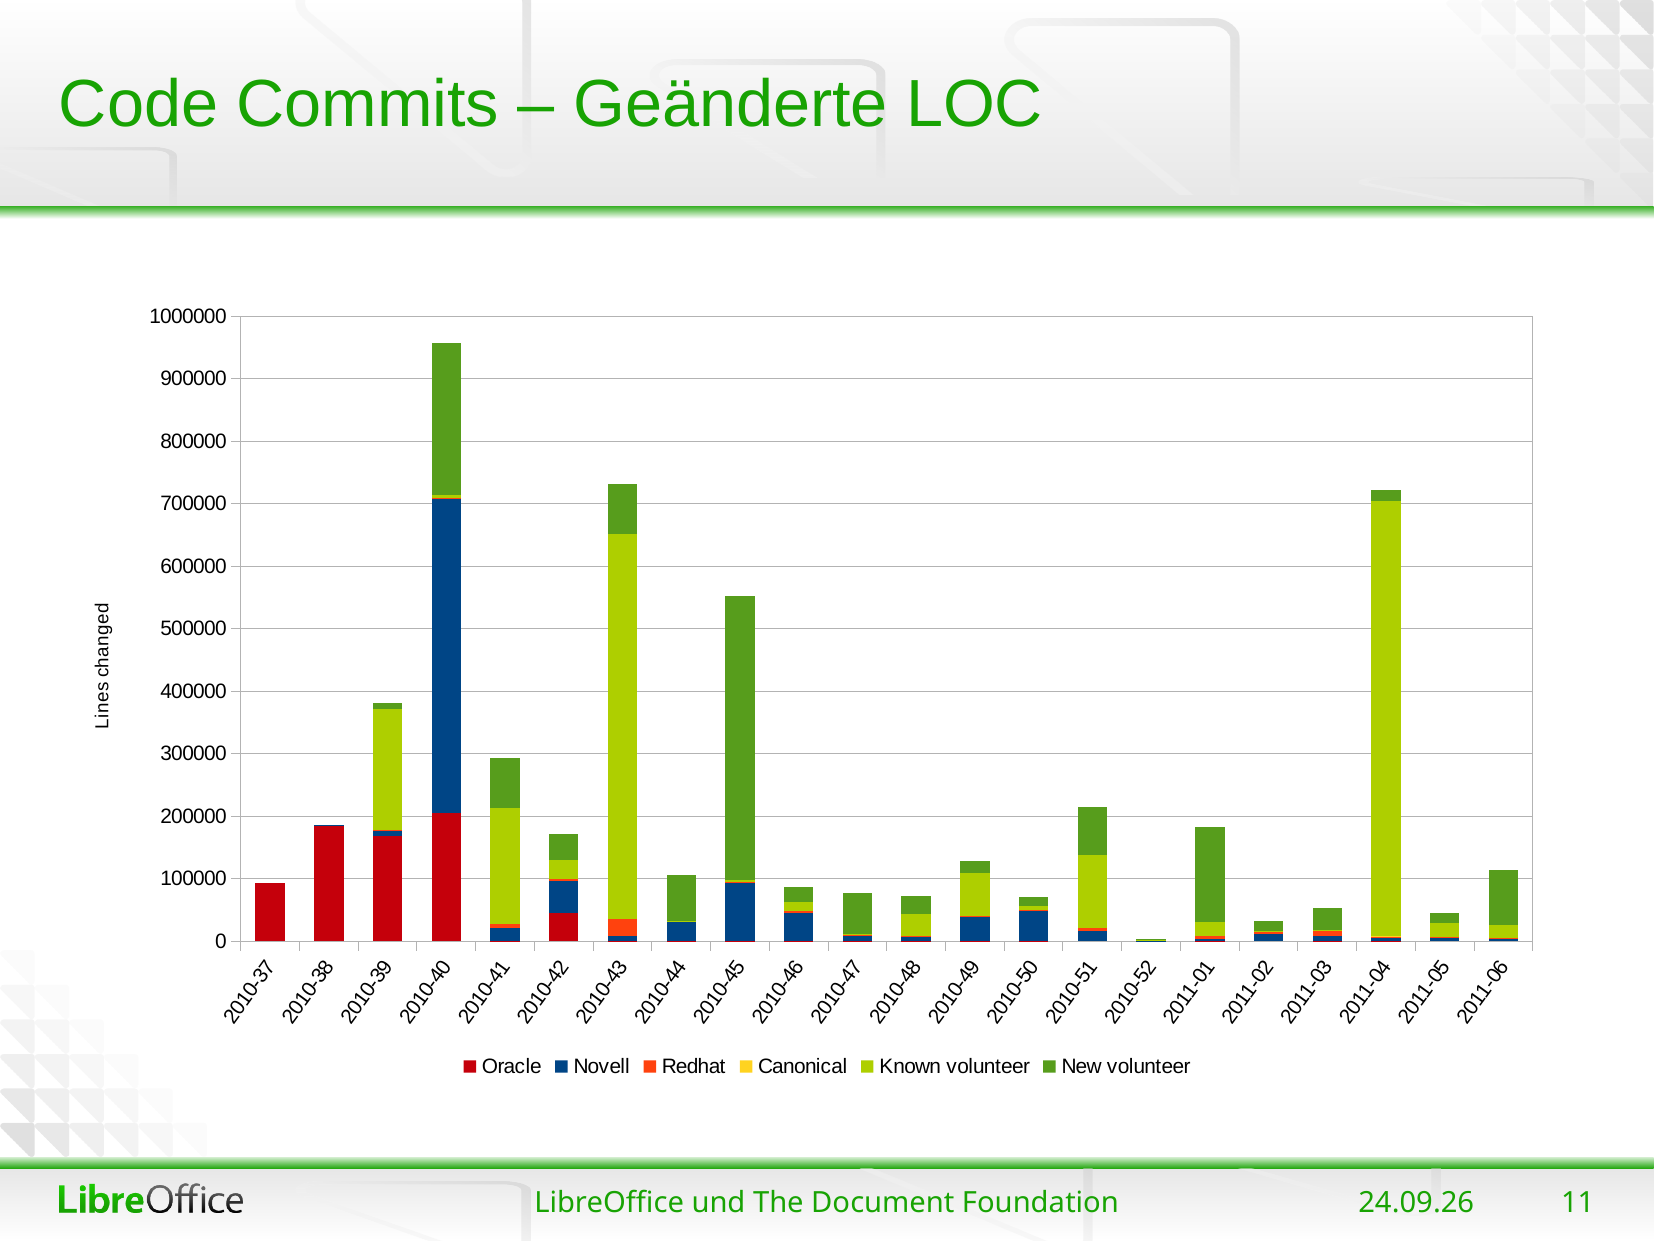

# Code Commits – Geänderte LOC
### Chart
| Category | Oracle | Novell | Redhat | Canonical | Known volunteer | New volunteer |
|---|---|---|---|---|---|---|
| 2010-37 | 92525.0 | None | None | None | None | None |
| 2010-38 | 186519.0 | 77.0 | None | None | None | None |
| 2010-39 | 168598.0 | 8997.0 | 698.0 | None | 193054.0 | 9476.0 |
| 2010-40 | 204468.0 | 502145.0 | 2411.0 | None | 4825.0 | 243316.0 |
| 2010-41 | 90.0 | 21722.0 | 5208.0 | None | 185547.0 | 80594.0 |
| 2010-42 | 45326.0 | 51278.0 | 2984.0 | None | 30026.0 | 41973.0 |
| 2010-43 | 274.0 | 8294.0 | 27181.0 | None | 616178.0 | 79295.0 |
| 2010-44 | 106.0 | 32476.0 | 171.0 | None | 278.0 | 72326.0 |
| 2010-45 | 98.0 | 93419.0 | 1038.0 | None | 4014.0 | 454264.0 |
| 2010-46 | 88.0 | 45174.0 | 3098.0 | None | 14212.0 | 23835.0 |
| 2010-47 | 100.0 | 7575.0 | 4273.0 | None | 195.0 | 64539.0 |
| 2010-48 | 182.0 | 6176.0 | 2351.0 | None | 34692.0 | 28802.0 |
| 2010-49 | 376.0 | 39220.0 | 1223.0 | None | 67727.0 | 19001.0 |
| 2010-50 | 29.0 | 48743.0 | 1454.0 | None | 6704.0 | 14119.0 |
| 2010-51 | None | 17016.0 | 3676.0 | None | 117851.0 | 76626.0 |
| 2010-52 | None | 150.0 | 991.0 | None | 639.0 | 1844.0 |
| 2011-01 | 248.0 | 2558.0 | 4754.0 | None | 23654.0 | 151829.0 |
| 2011-02 | None | 11622.0 | 4027.0 | None | 1268.0 | 15559.0 |
| 2011-03 | 29.0 | 7455.0 | 9938.0 | None | 133.0 | 35694.0 |
| 2011-04 | 177.0 | 5663.0 | 1989.0 | 37.0 | 696158.0 | 17461.0 |
| 2011-05 | None | 5145.0 | 1587.0 | None | 22012.0 | 16775.0 |
| 2011-06 | None | 4791.0 | 1123.0 | 13.0 | 19275.0 | 88127.0 |LibreOffice und The Document Foundation
11